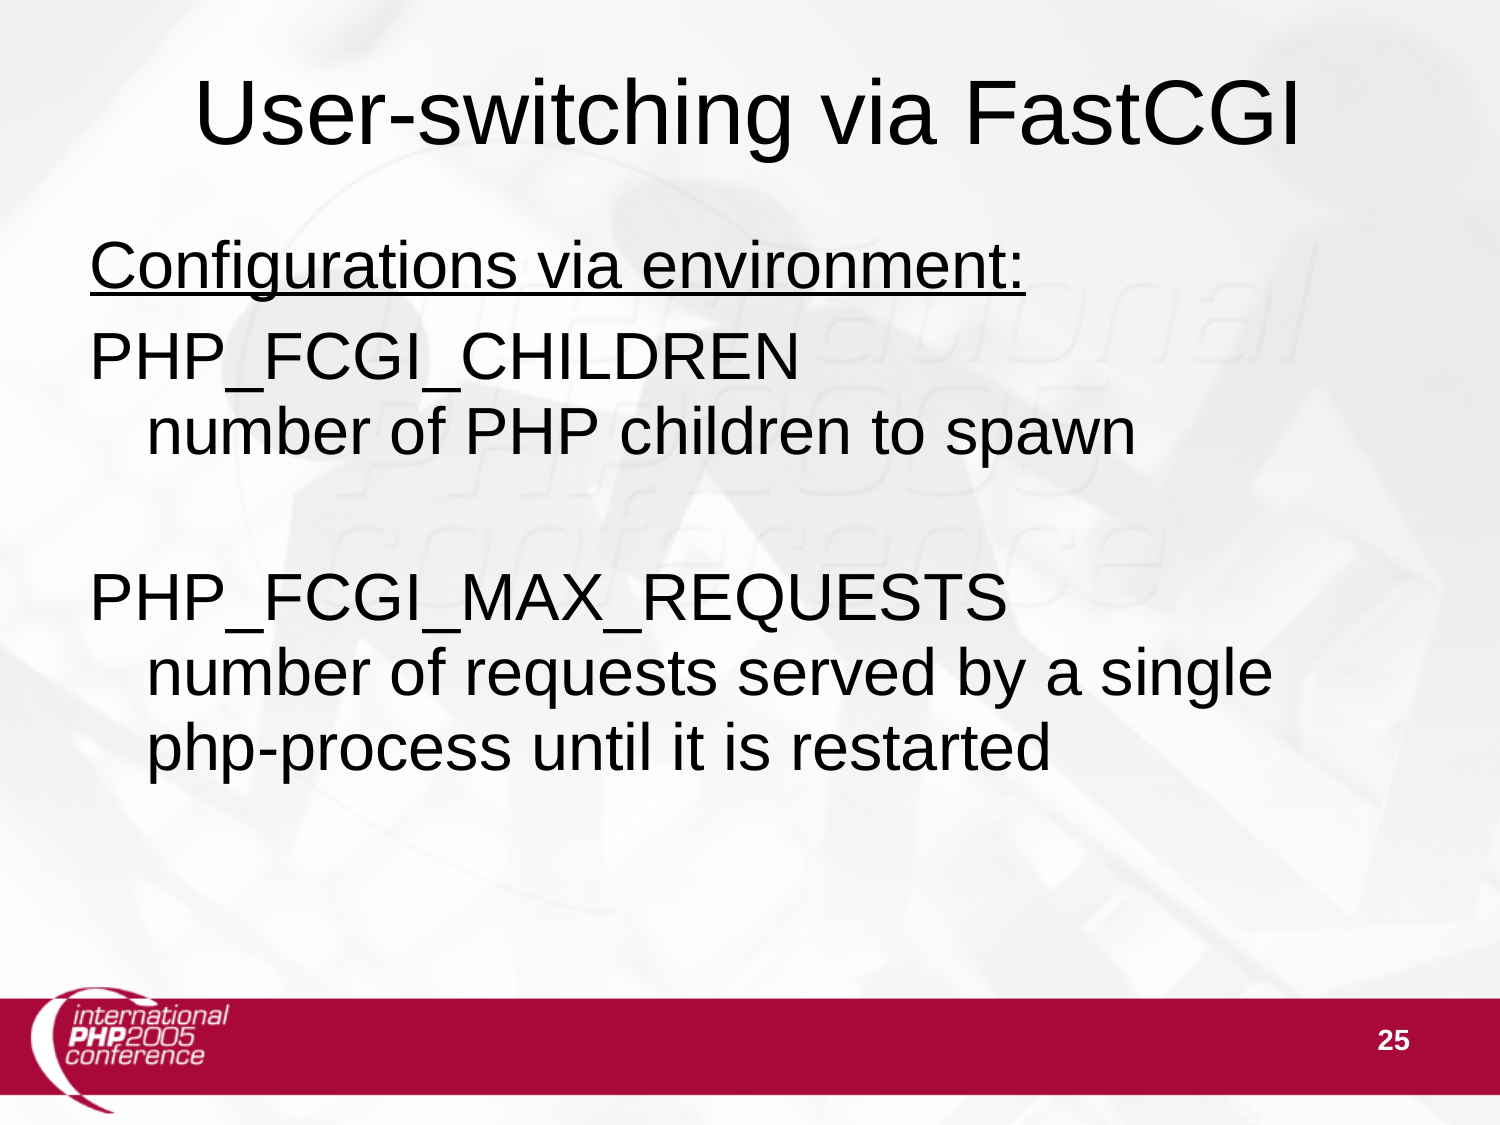

# User-switching via FastCGI
Configurations via environment:
PHP_FCGI_CHILDREN
number of PHP children to spawn
PHP_FCGI_MAX_REQUESTS
number of requests served by a single php-process until it is restarted
25